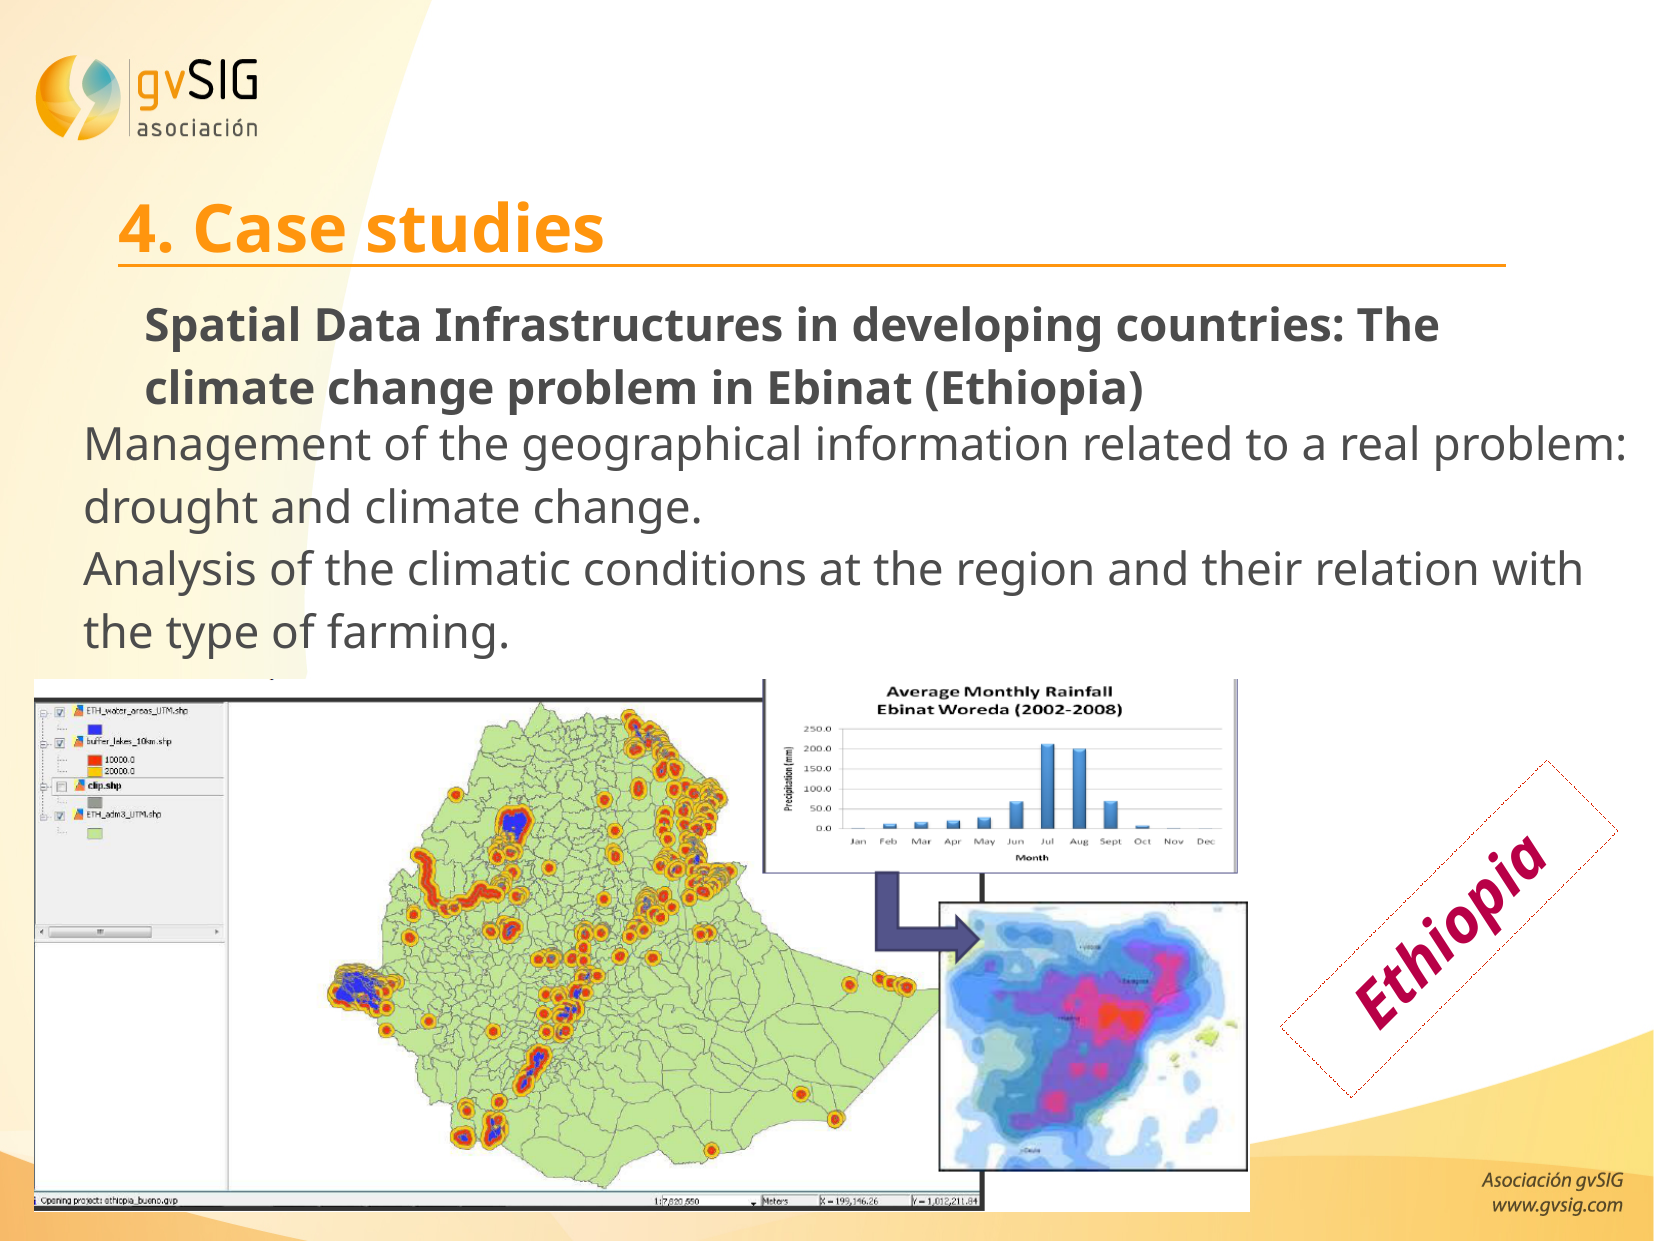

# 4. Case studies
Spatial Data Infrastructures in developing countries: The climate change problem in Ebinat (Ethiopia)
Management of the geographical information related to a real problem: drought and climate change.
Analysis of the climatic conditions at the region and their relation with the type of farming.
Ethiopia